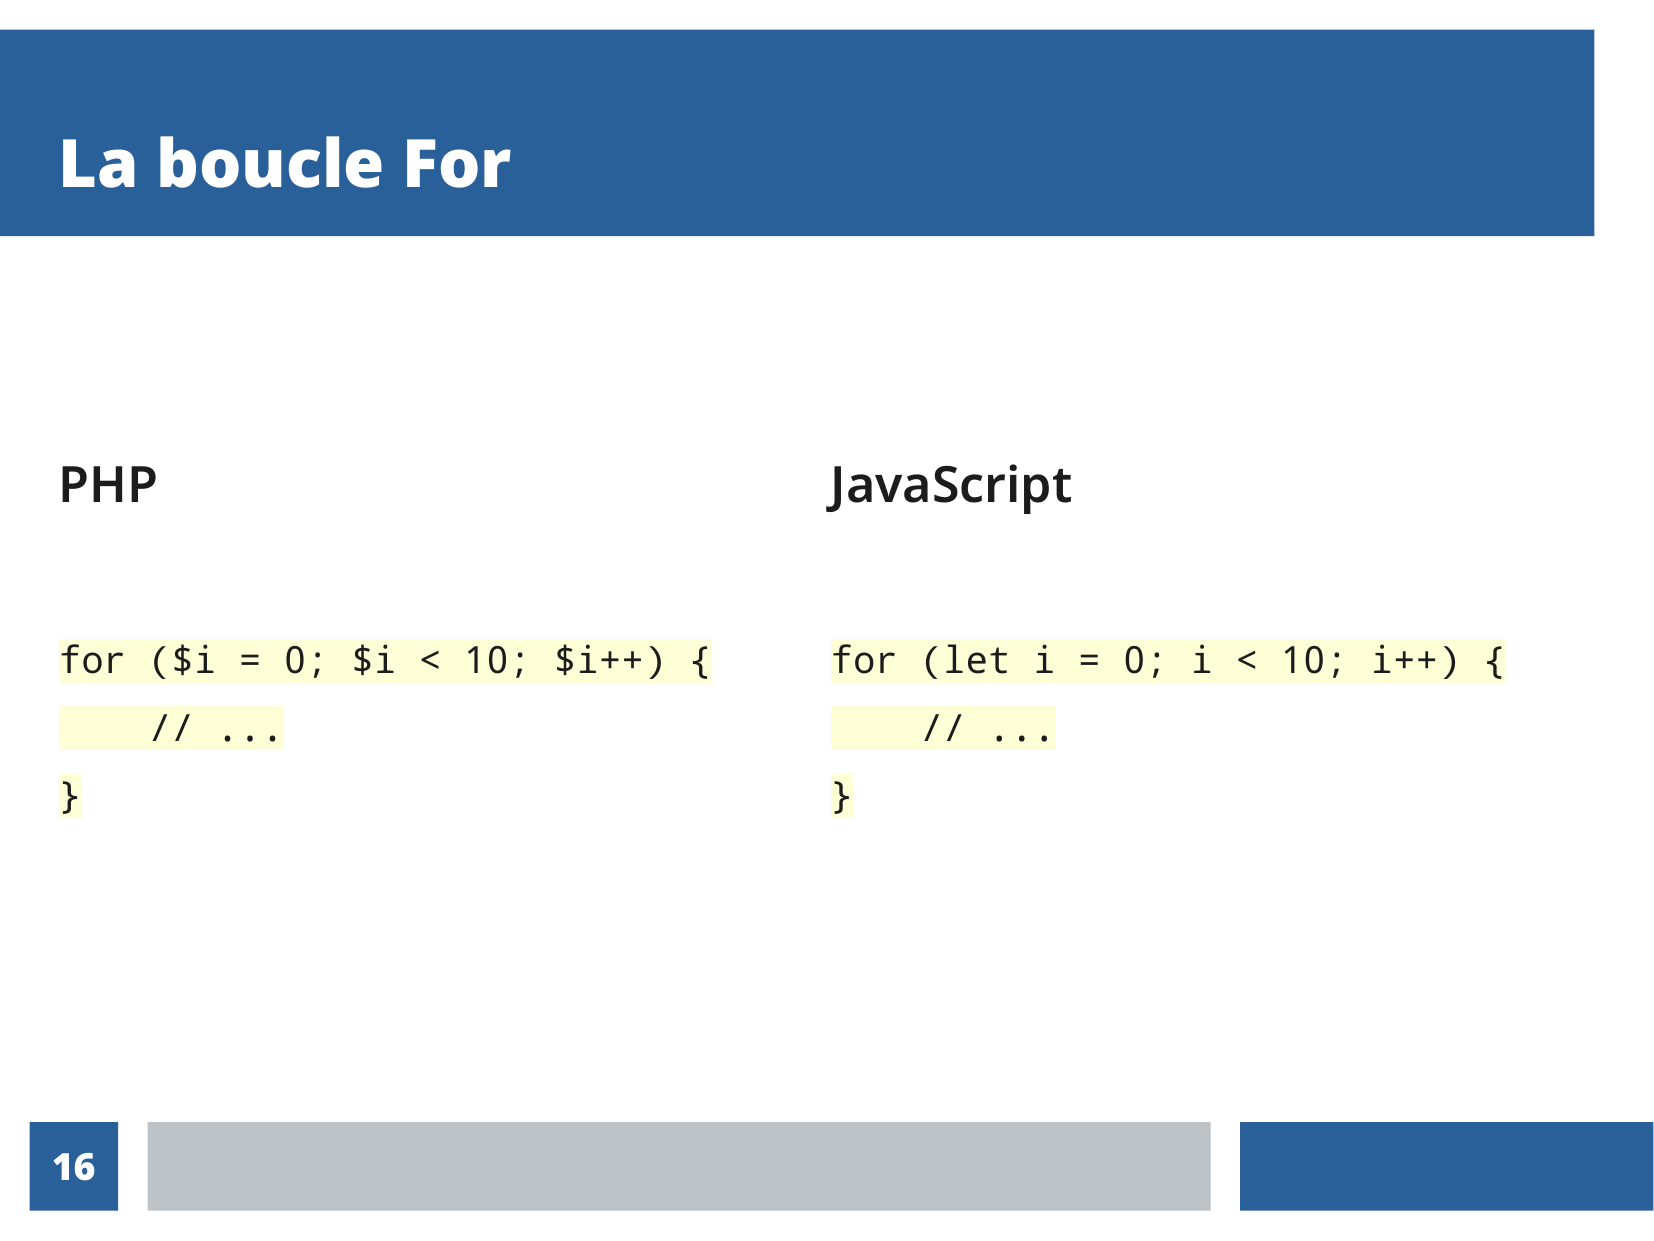

# La boucle For
PHP
for ($i = 0; $i < 10; $i++) {
 // ...
}
JavaScript
for (let i = 0; i < 10; i++) {
 // ...
}
16